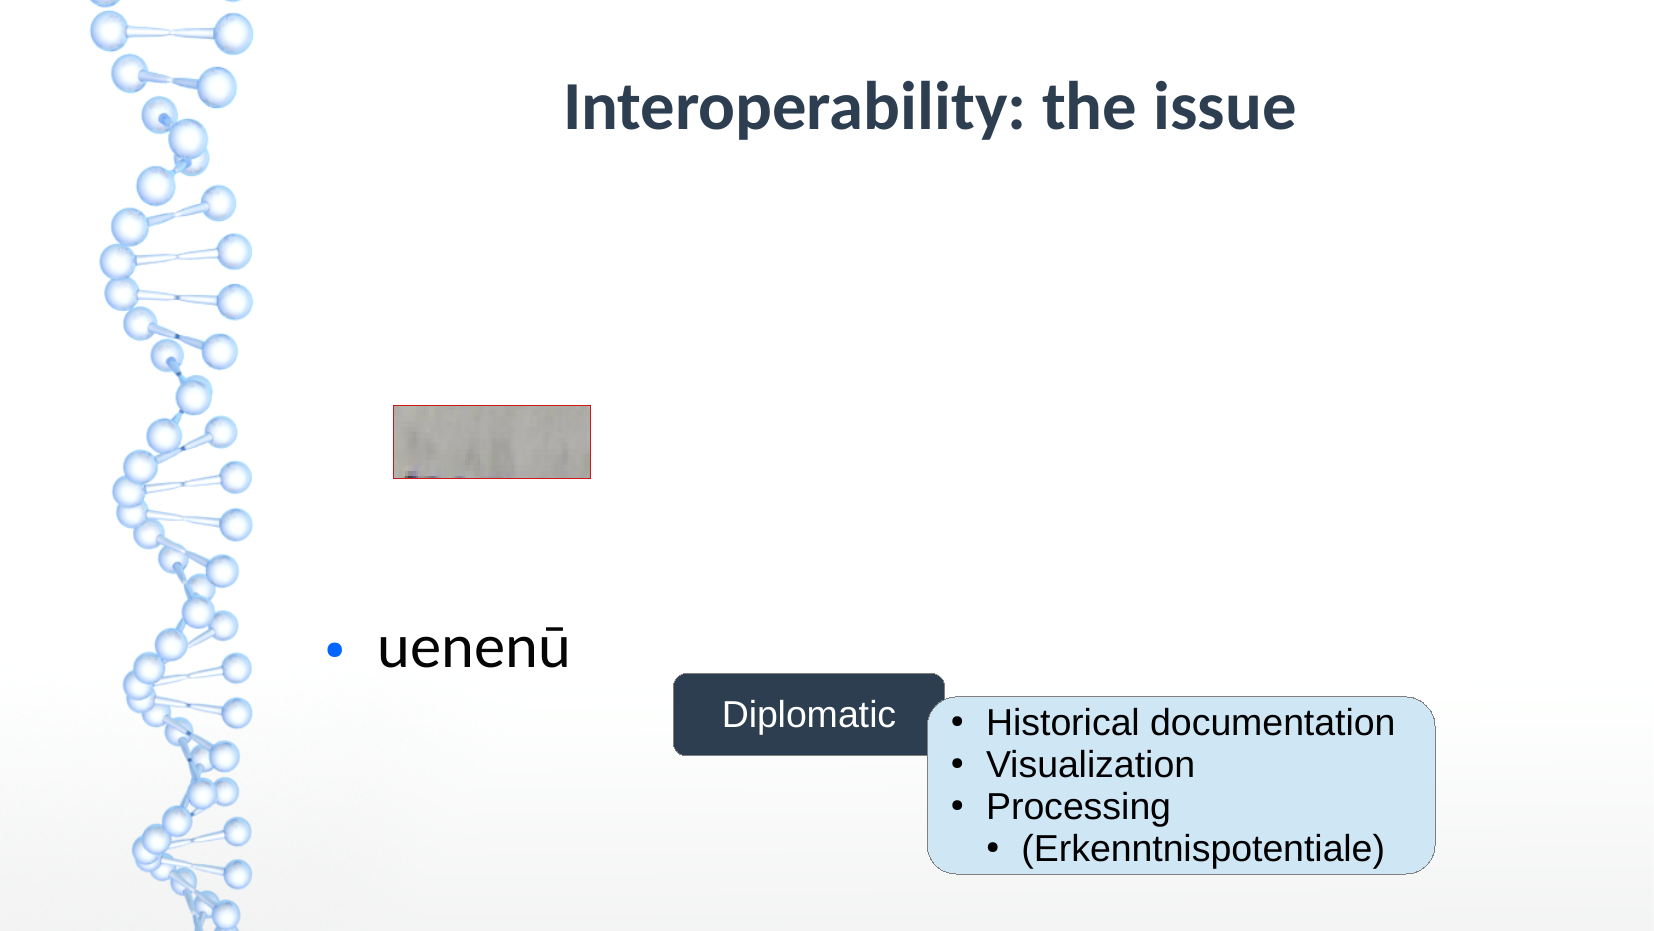

# Interoperability: the issue
uenenū
Diplomatic
Historical documentation
Visualization
Processing
(Erkenntnispotentiale)